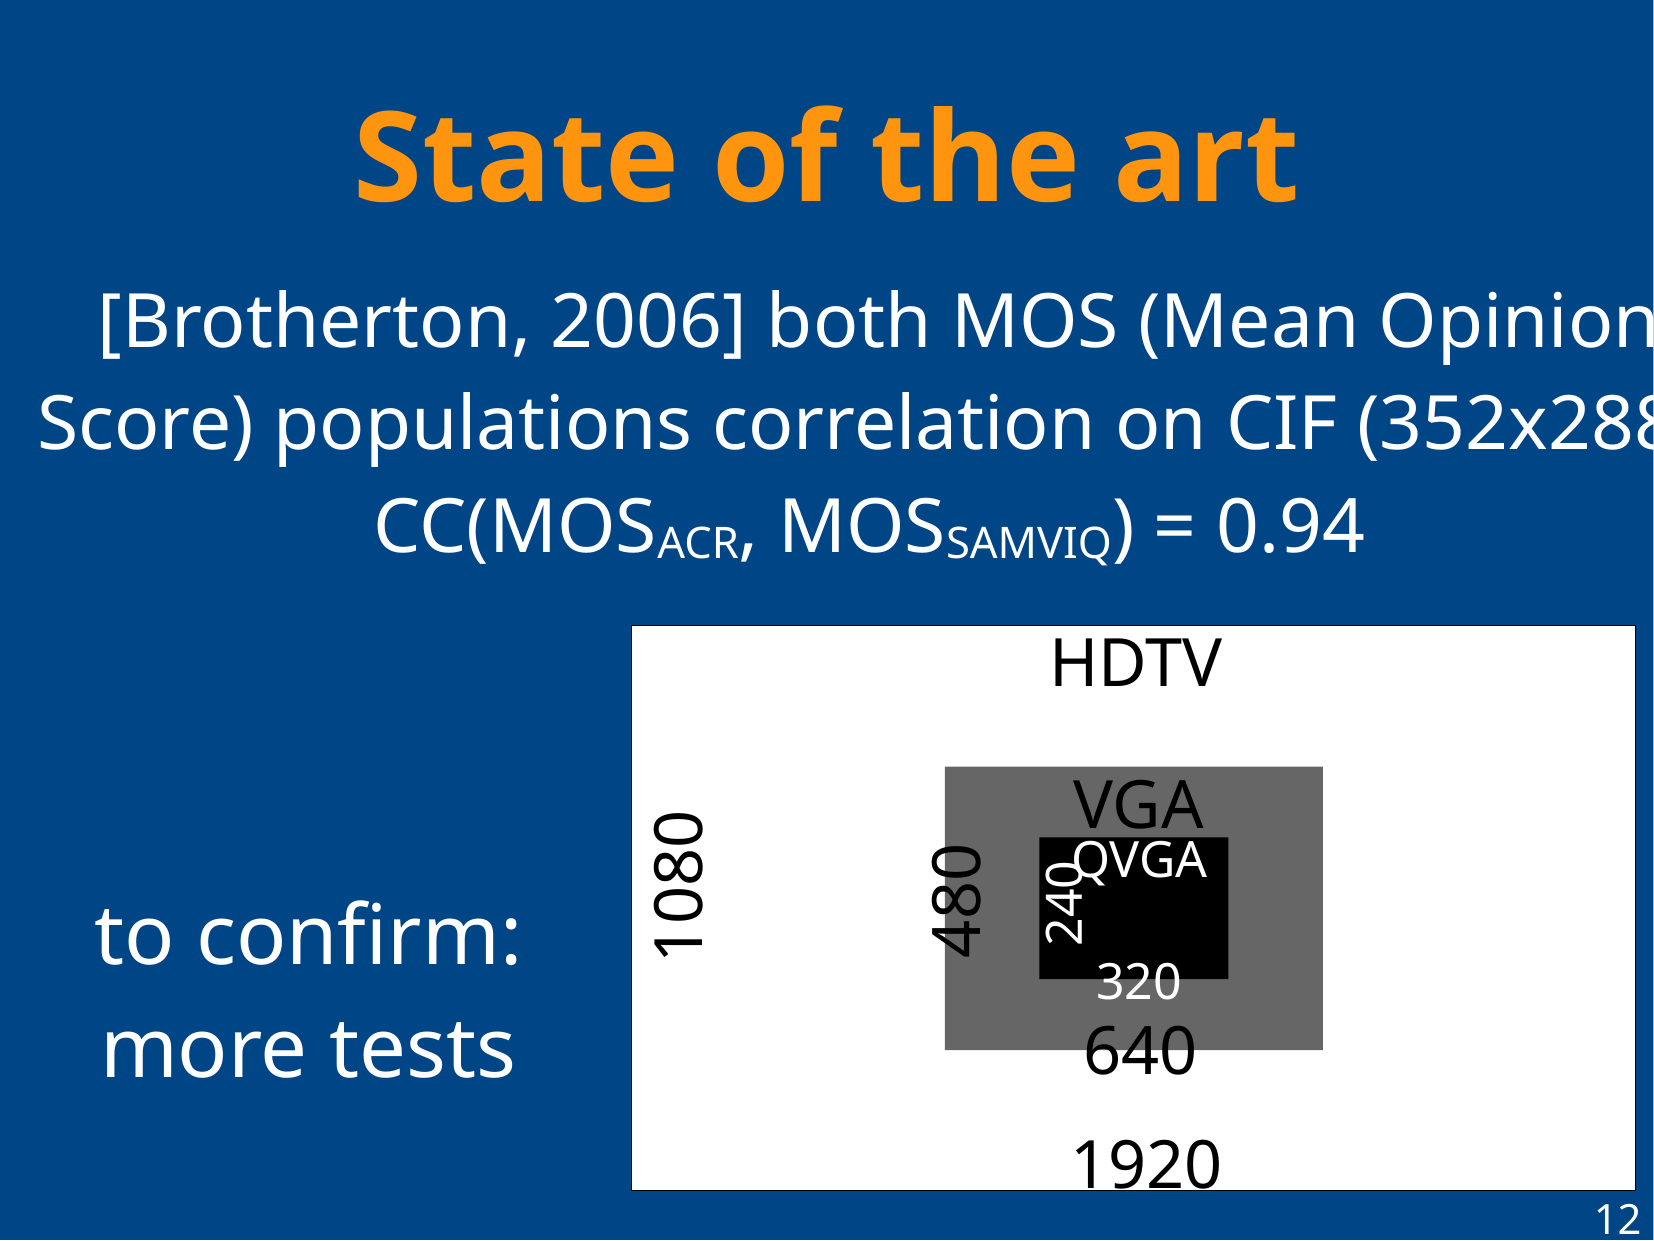

# State of the art
[Brotherton, 2006] both MOS (Mean Opinion
Score) populations correlation on CIF (352x288):
CC(MOSACR, MOSSAMVIQ) = 0.94
HDTV
VGA
QVGA
1080
480
240
to confirm:
more tests
320
640
1920
12